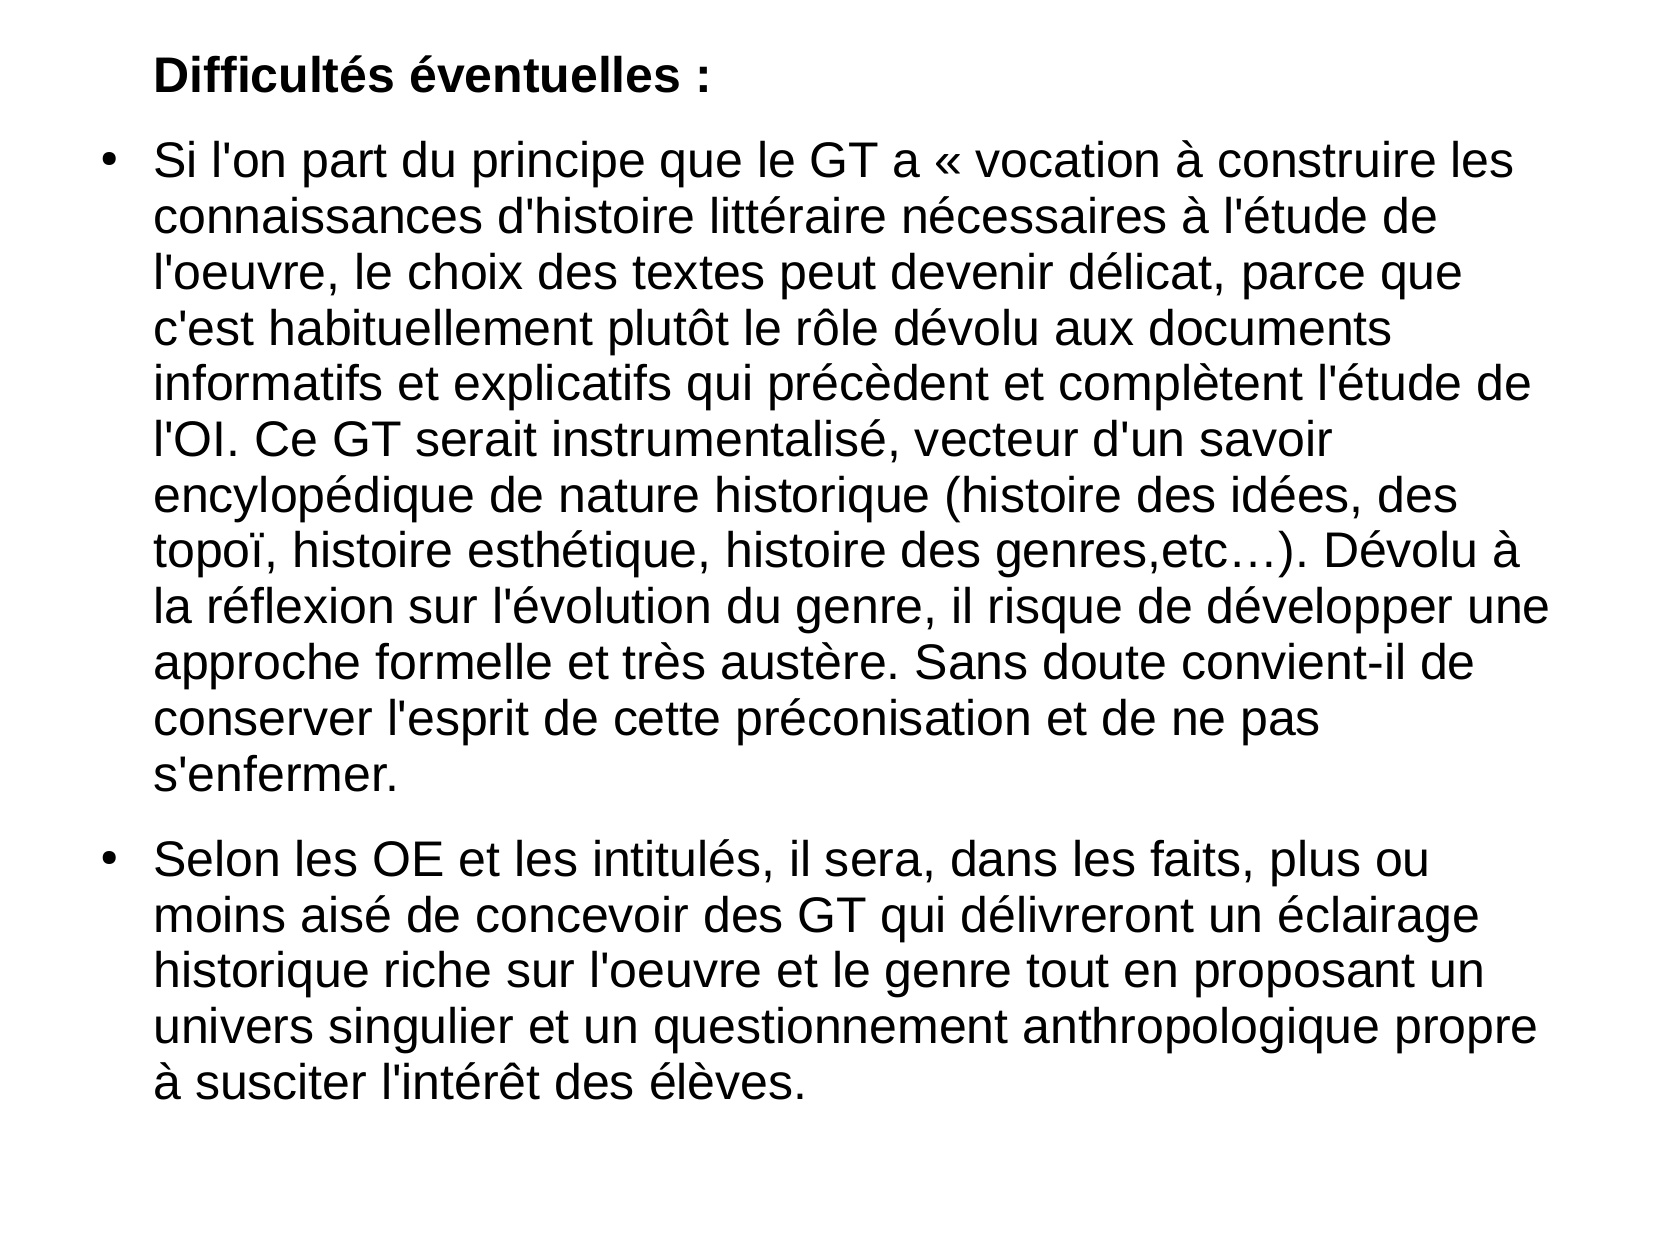

# Difficultés éventuelles :
Si l'on part du principe que le GT a « vocation à construire les connaissances d'histoire littéraire nécessaires à l'étude de l'oeuvre, le choix des textes peut devenir délicat, parce que c'est habituellement plutôt le rôle dévolu aux documents informatifs et explicatifs qui précèdent et complètent l'étude de l'OI. Ce GT serait instrumentalisé, vecteur d'un savoir encylopédique de nature historique (histoire des idées, des topoï, histoire esthétique, histoire des genres,etc…). Dévolu à la réflexion sur l'évolution du genre, il risque de développer une approche formelle et très austère. Sans doute convient-il de conserver l'esprit de cette préconisation et de ne pas s'enfermer.
Selon les OE et les intitulés, il sera, dans les faits, plus ou moins aisé de concevoir des GT qui délivreront un éclairage historique riche sur l'oeuvre et le genre tout en proposant un univers singulier et un questionnement anthropologique propre à susciter l'intérêt des élèves.